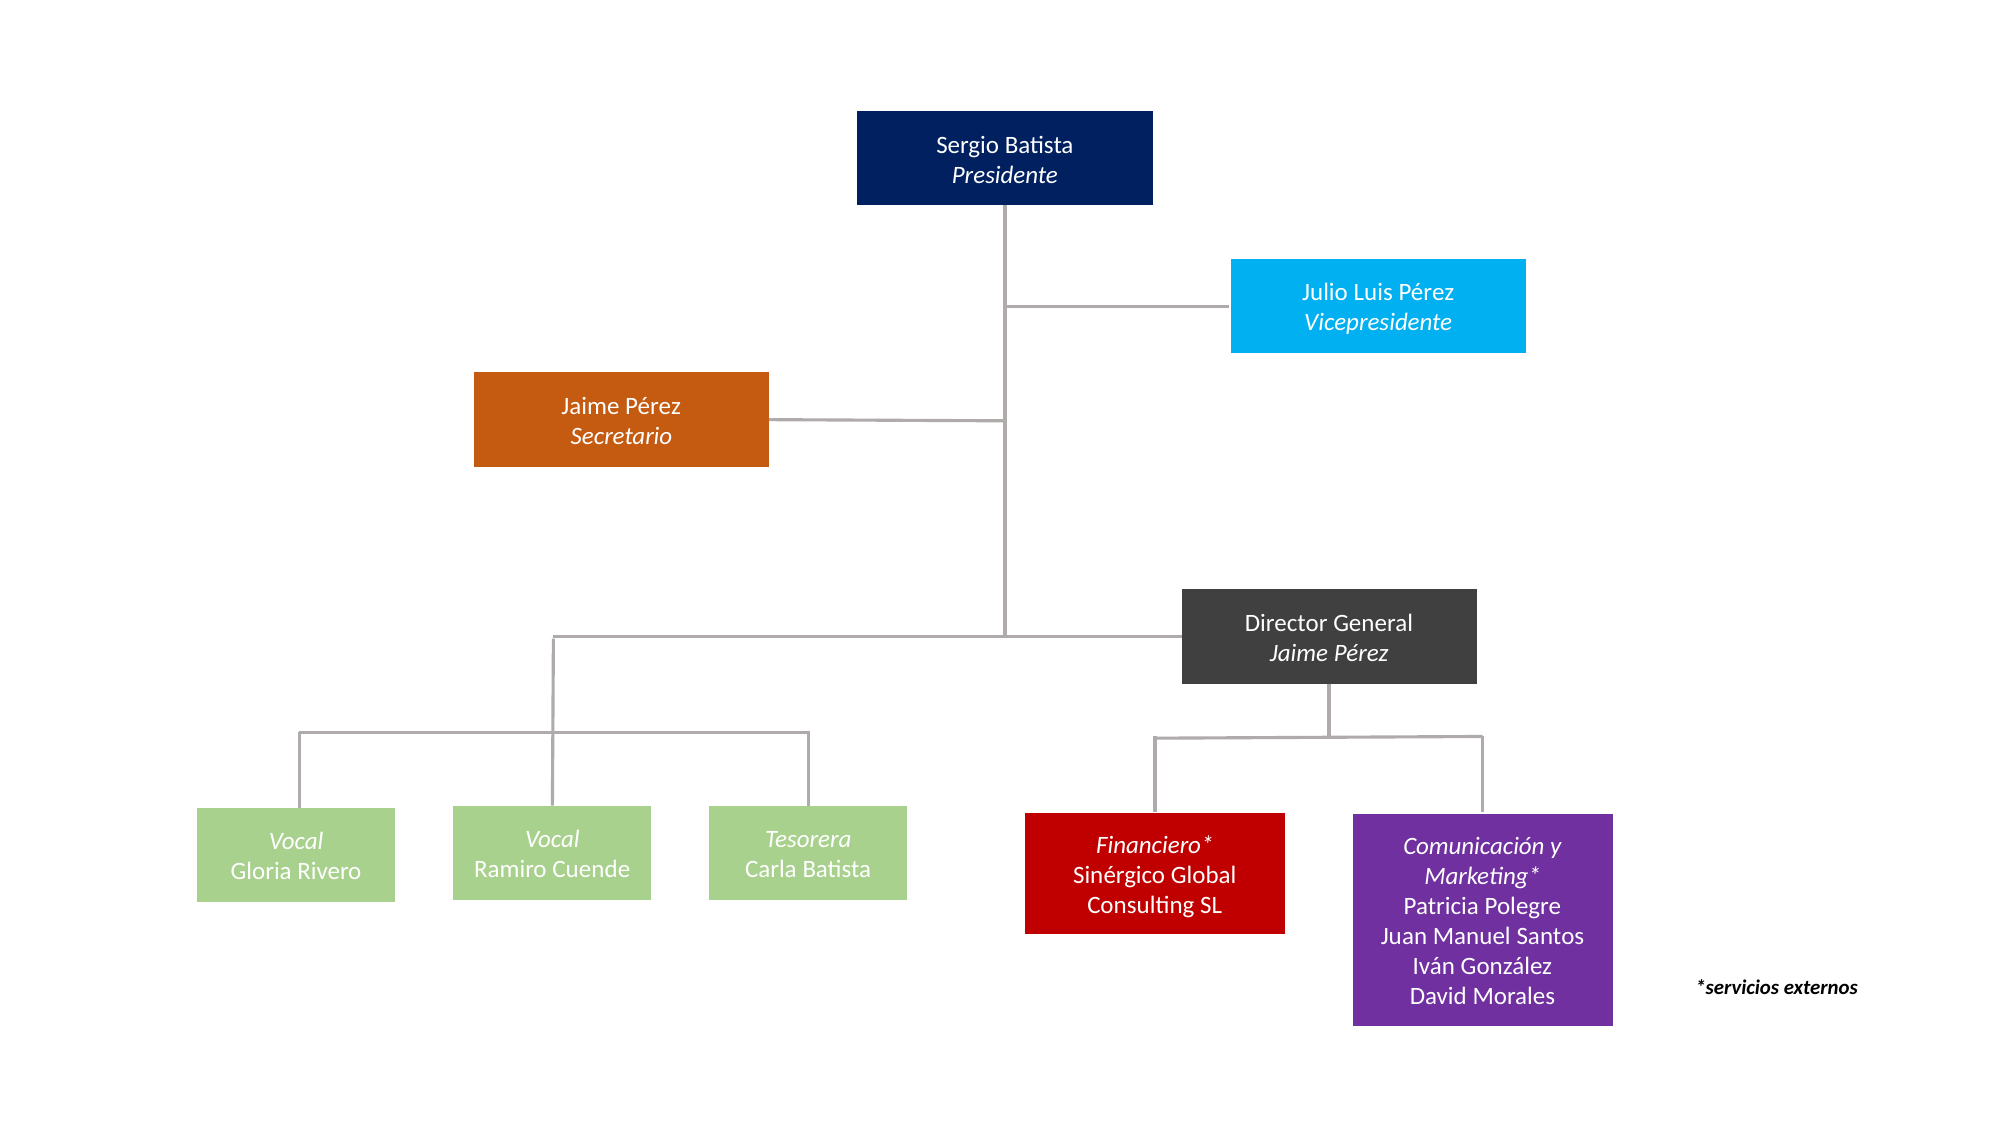

Sergio Batista
Presidente
Julio Luis Pérez
Vicepresidente
Jaime Pérez
Secretario
Director General
Jaime Pérez
Vocal
Ramiro Cuende
Tesorera
Carla Batista
Vocal
Gloria Rivero
Financiero*
Sinérgico Global Consulting SL
Comunicación y Marketing*
Patricia Polegre
Juan Manuel Santos
Iván González
David Morales
*servicios externos